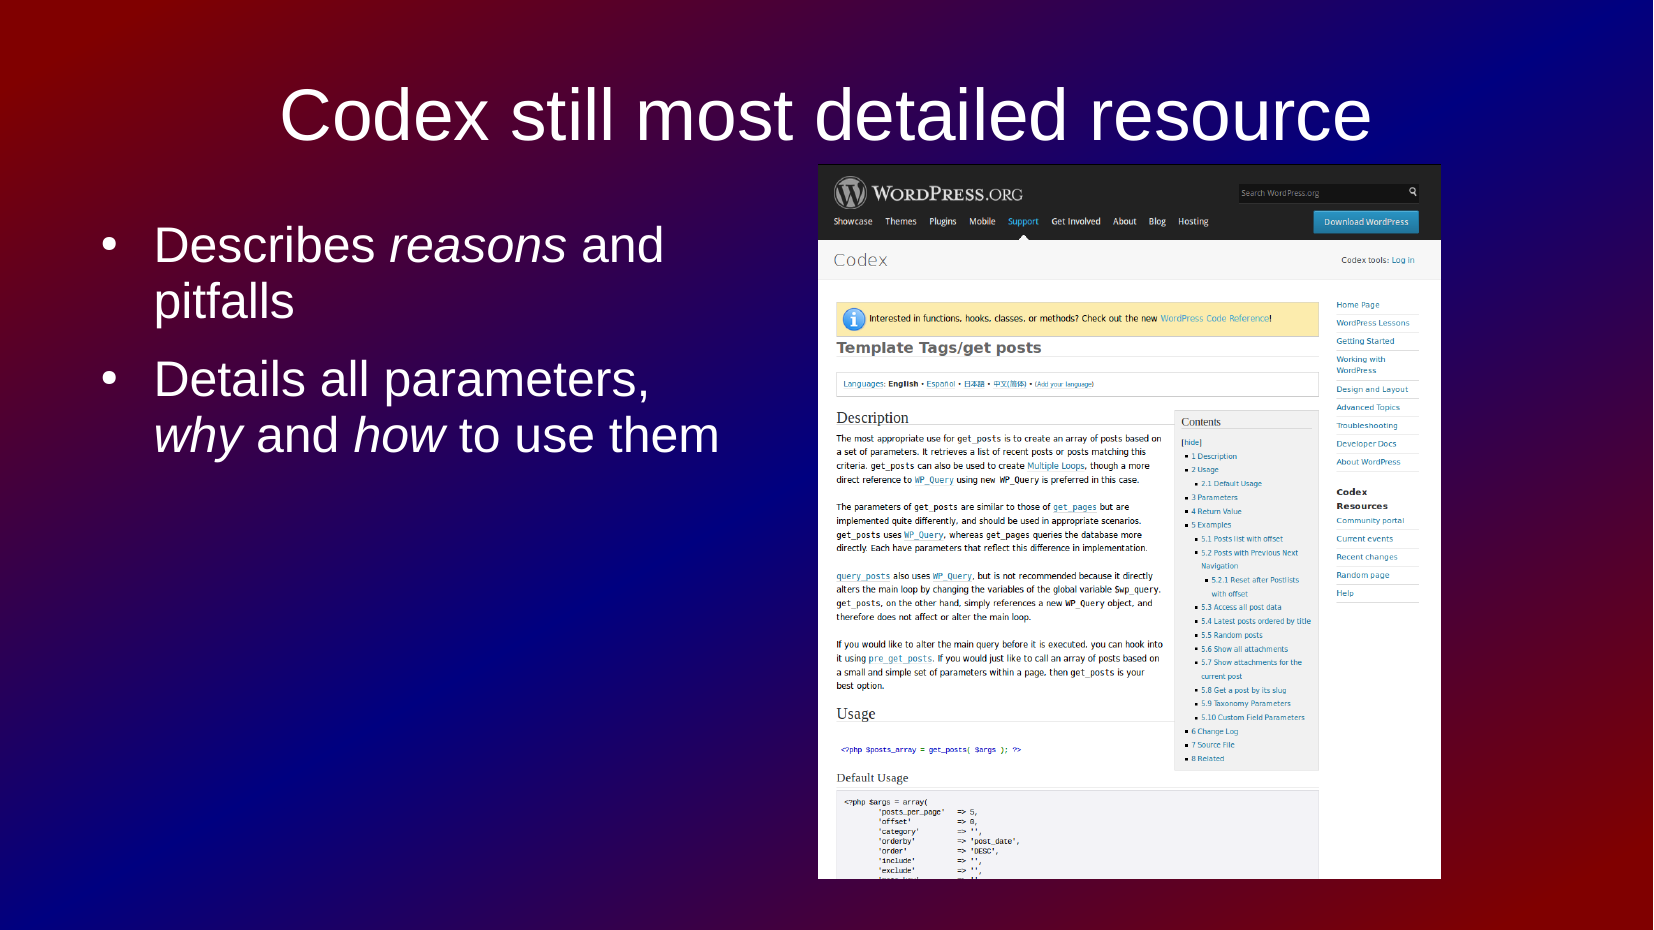

# Codex still most detailed resource
Describes reasons and
pitfalls
Details all parameters,
why and how to use them